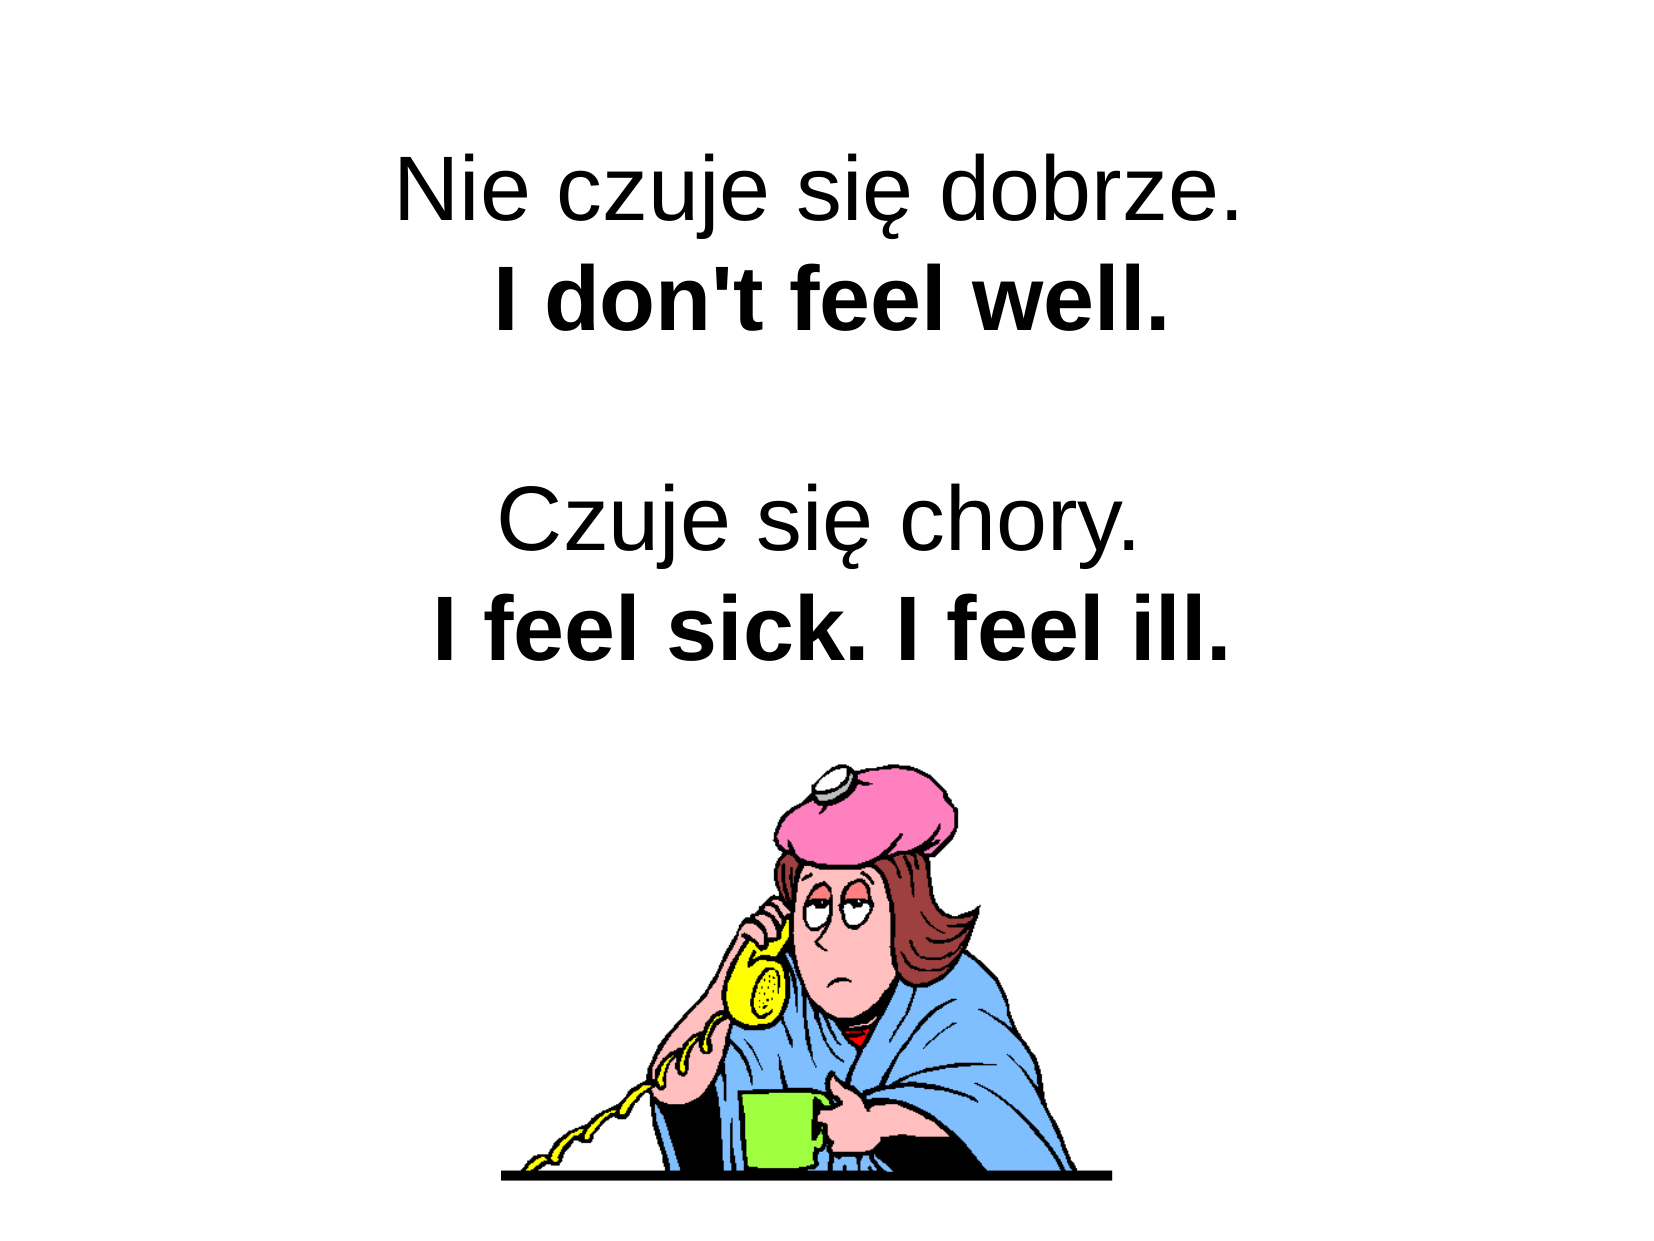

# Nie czuje się dobrze. I don't feel well. Czuje się chory. I feel sick. I feel ill.